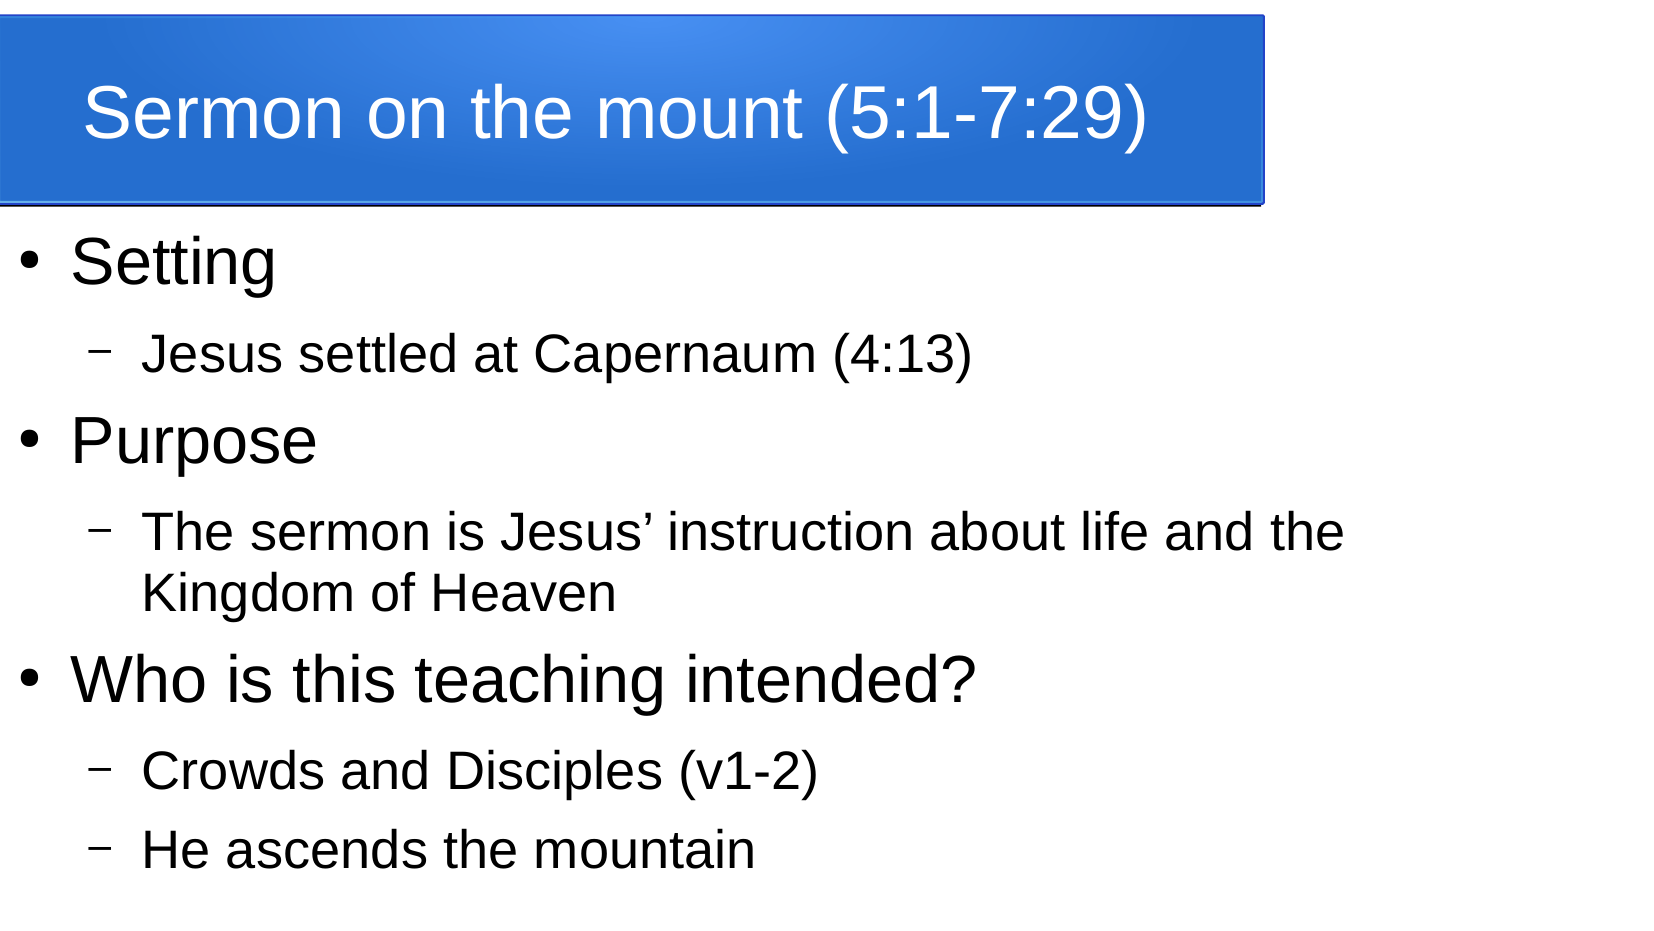

# Sermon on the mount (5:1-7:29)
Setting
Jesus settled at Capernaum (4:13)
Purpose
The sermon is Jesus’ instruction about life and the Kingdom of Heaven
Who is this teaching intended?
Crowds and Disciples (v1-2)
He ascends the mountain